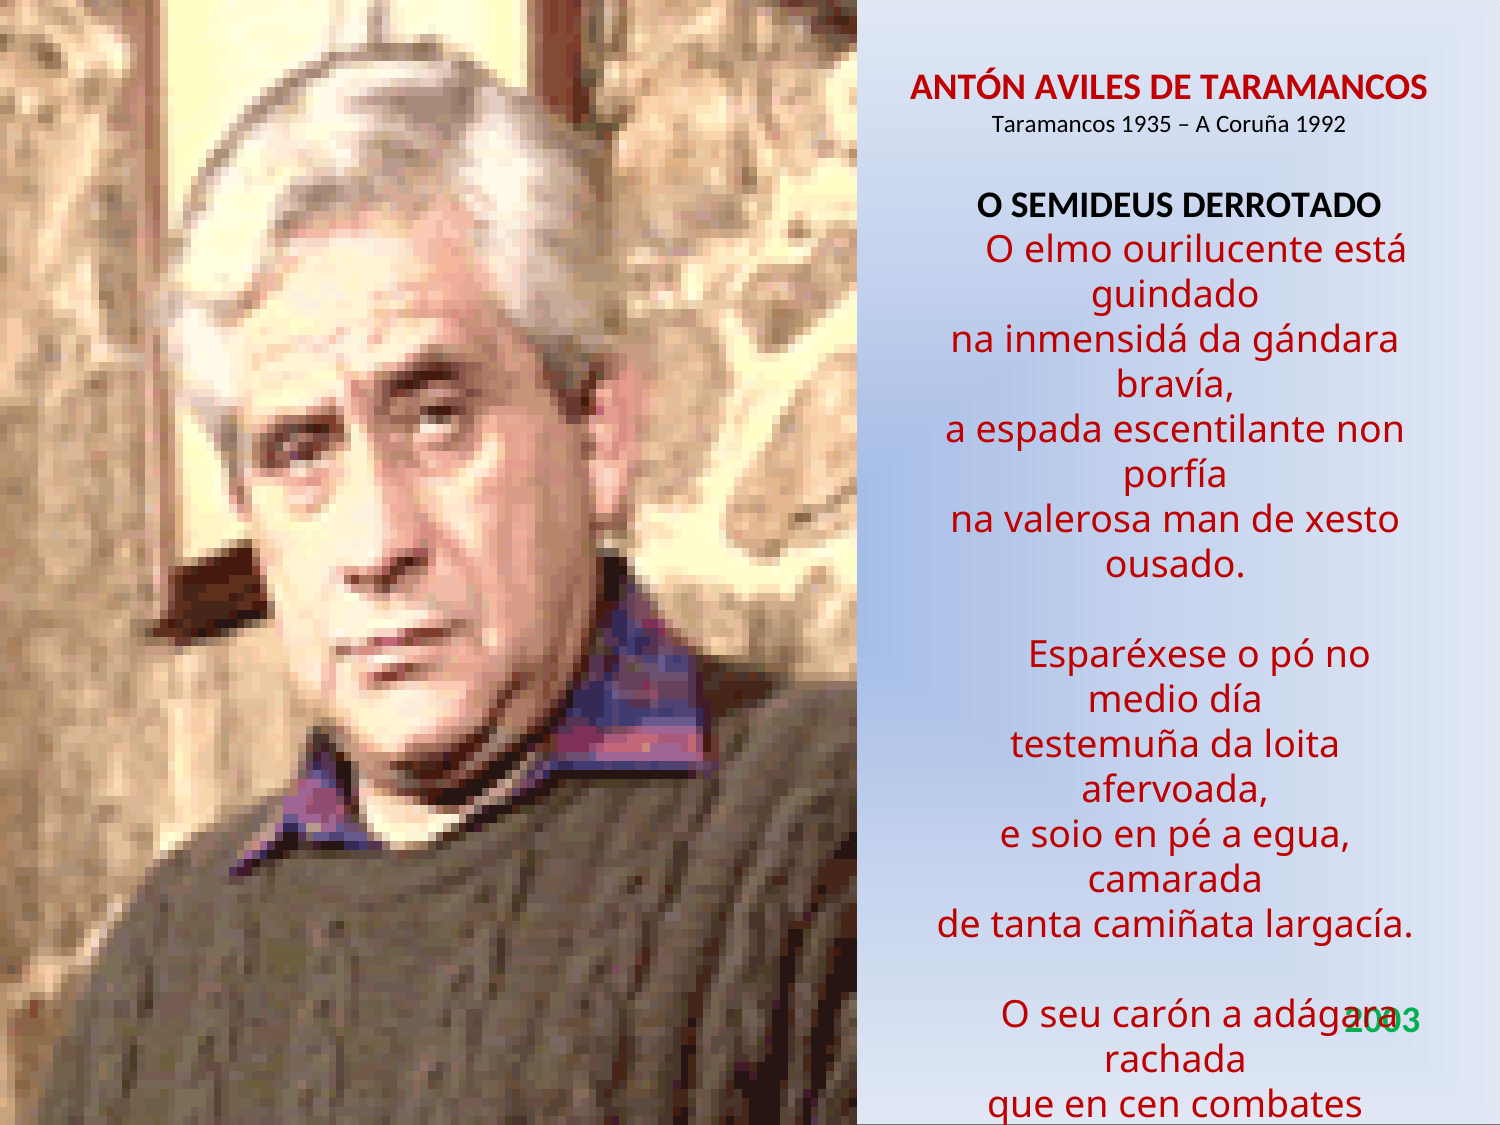

ANTÓN AVILES DE TARAMANCOS
Taramancos 1935 – A Coruña 1992
 O SEMIDEUS DERROTADO
     O elmo ourilucente está guindado
na inmensidá da gándara bravía,
a espada escentilante non porfía
na valerosa man de xesto ousado.
     Esparéxese o pó no medio día
testemuña da loita afervoada,
e soio en pé a egua, camarada
de tanta camiñata largacía.
     O seu carón a adágara rachada
que en cen combates defendeu seu peito
cobre de sombra a testa entusiasmada
     E sérvelle o terrón de cadaleito
e de suario sérvelle a xeada
a aquel que en valentía foi perfeito.
     ( Poemas a Maricarme Pereira)
2003